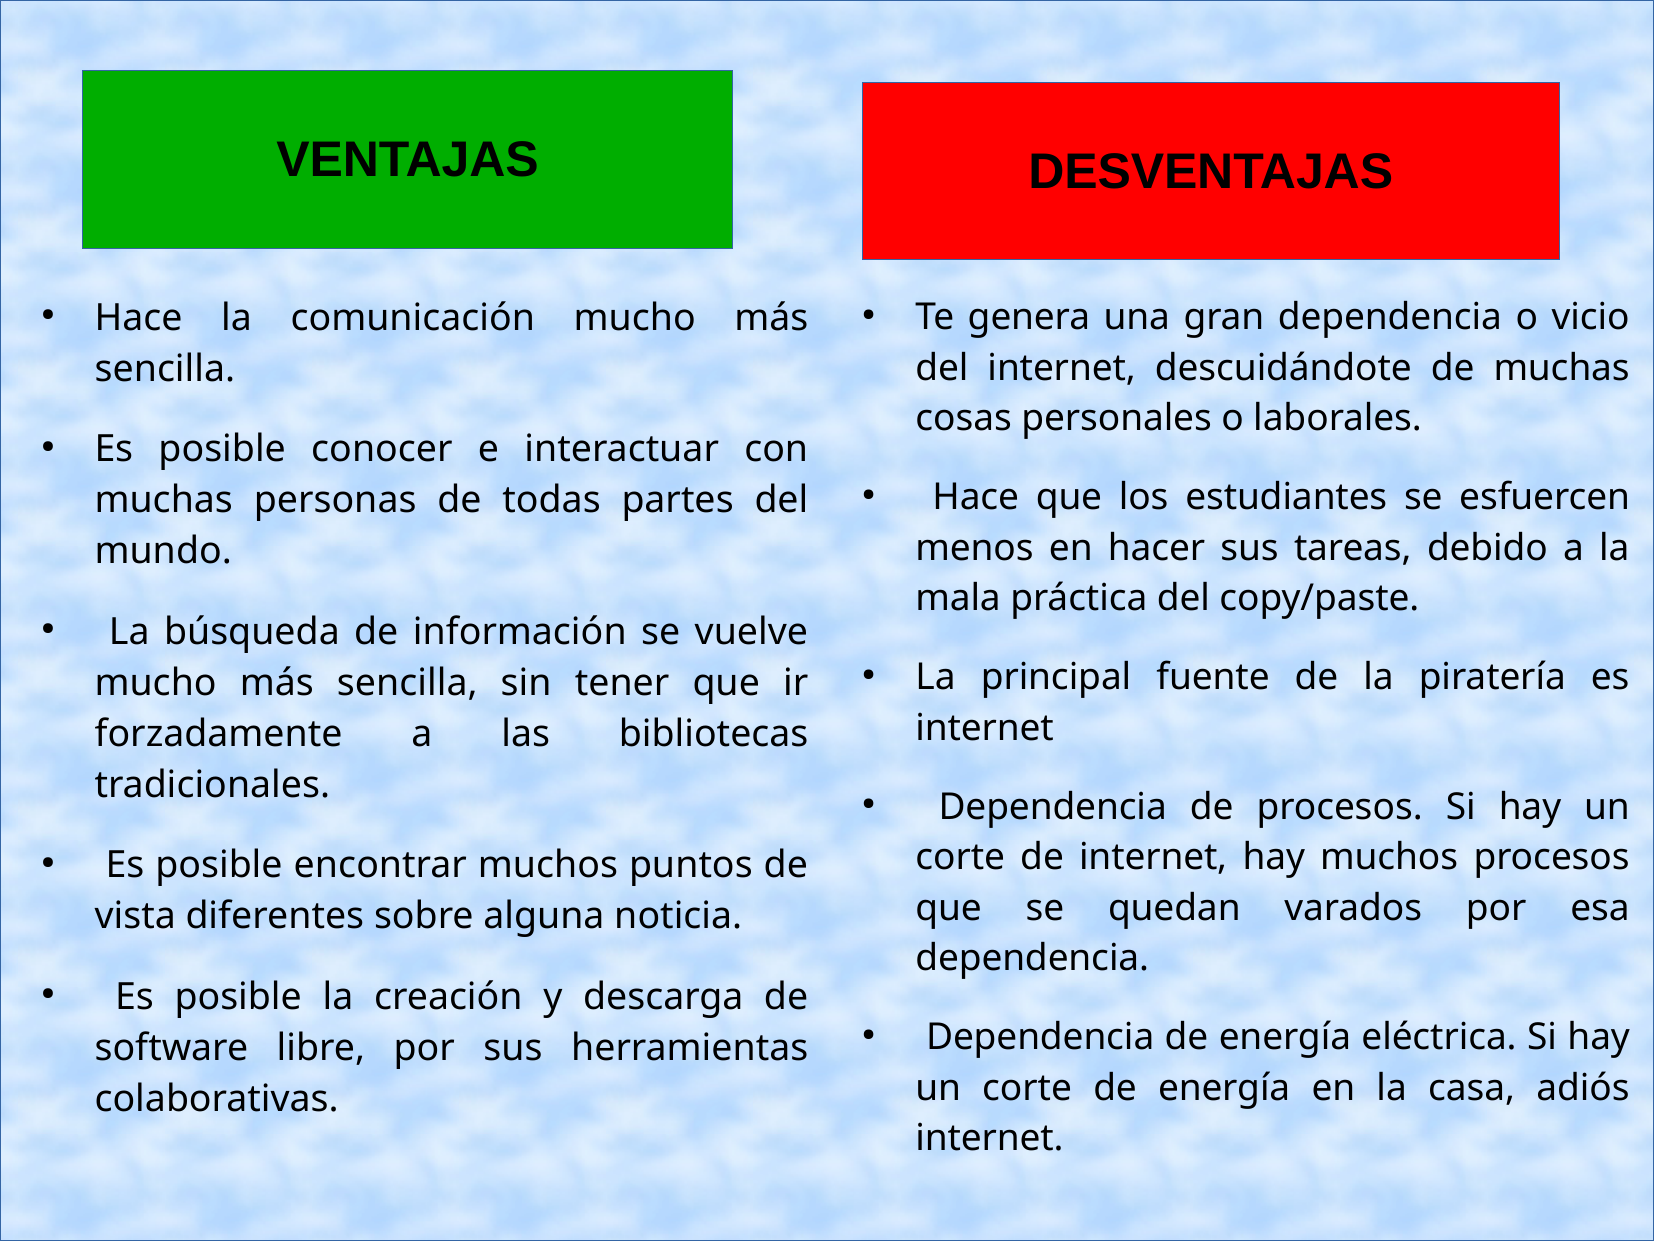

VENTAJAS
DESVENTAJAS
# Hace la comunicación mucho más sencilla.
Es posible conocer e interactuar con muchas personas de todas partes del mundo.
 La búsqueda de información se vuelve mucho más sencilla, sin tener que ir forzadamente a las bibliotecas tradicionales.
 Es posible encontrar muchos puntos de vista diferentes sobre alguna noticia.
 Es posible la creación y descarga de software libre, por sus herramientas colaborativas.
Te genera una gran dependencia o vicio del internet, descuidándote de muchas cosas personales o laborales.
 Hace que los estudiantes se esfuercen menos en hacer sus tareas, debido a la mala práctica del copy/paste.
La principal fuente de la piratería es internet
 Dependencia de procesos. Si hay un corte de internet, hay muchos procesos que se quedan varados por esa dependencia.
 Dependencia de energía eléctrica. Si hay un corte de energía en la casa, adiós internet.